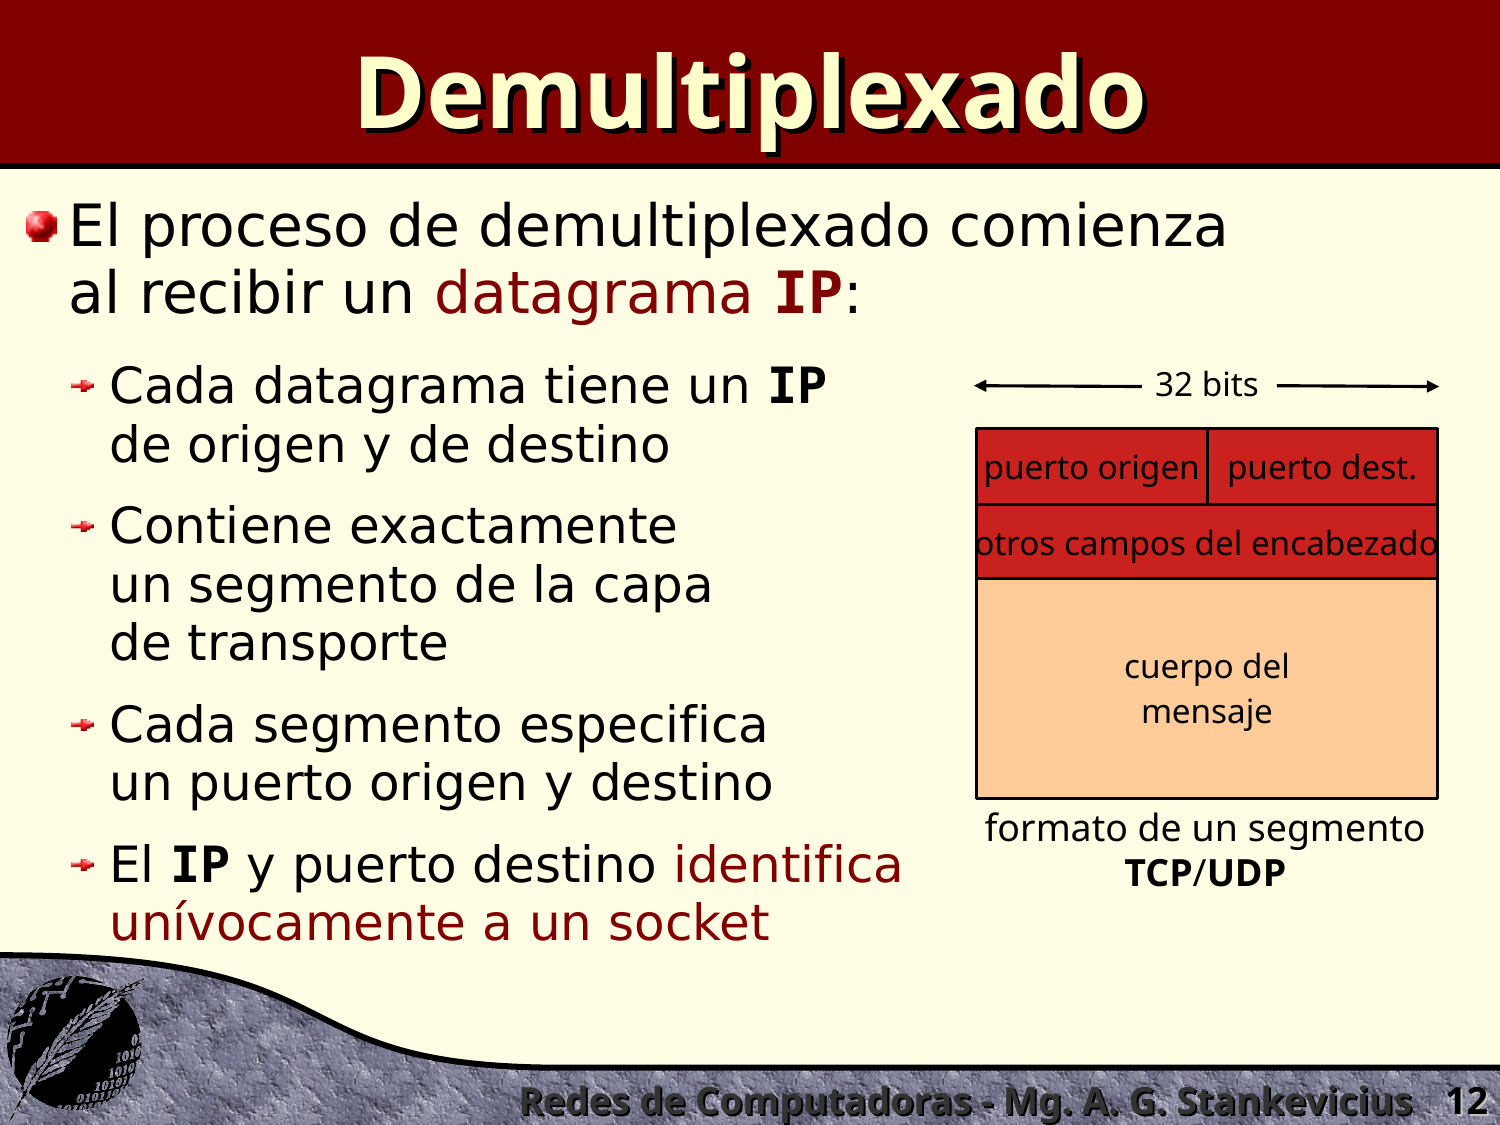

# Demultiplexado
El proceso de demultiplexado comienza
al recibir un datagrama IP:
Cada datagrama tiene un IP
de origen y de destino
Contiene exactamente
un segmento de la capa
de transporte
Cada segmento especifica
un puerto origen y destino
El IP y puerto destino identifica
unívocamente a un socket
32 bits
puerto origen
puerto dest.
otros campos del encabezado
cuerpo del
mensaje
formato de un segmento
TCP/UDP
12